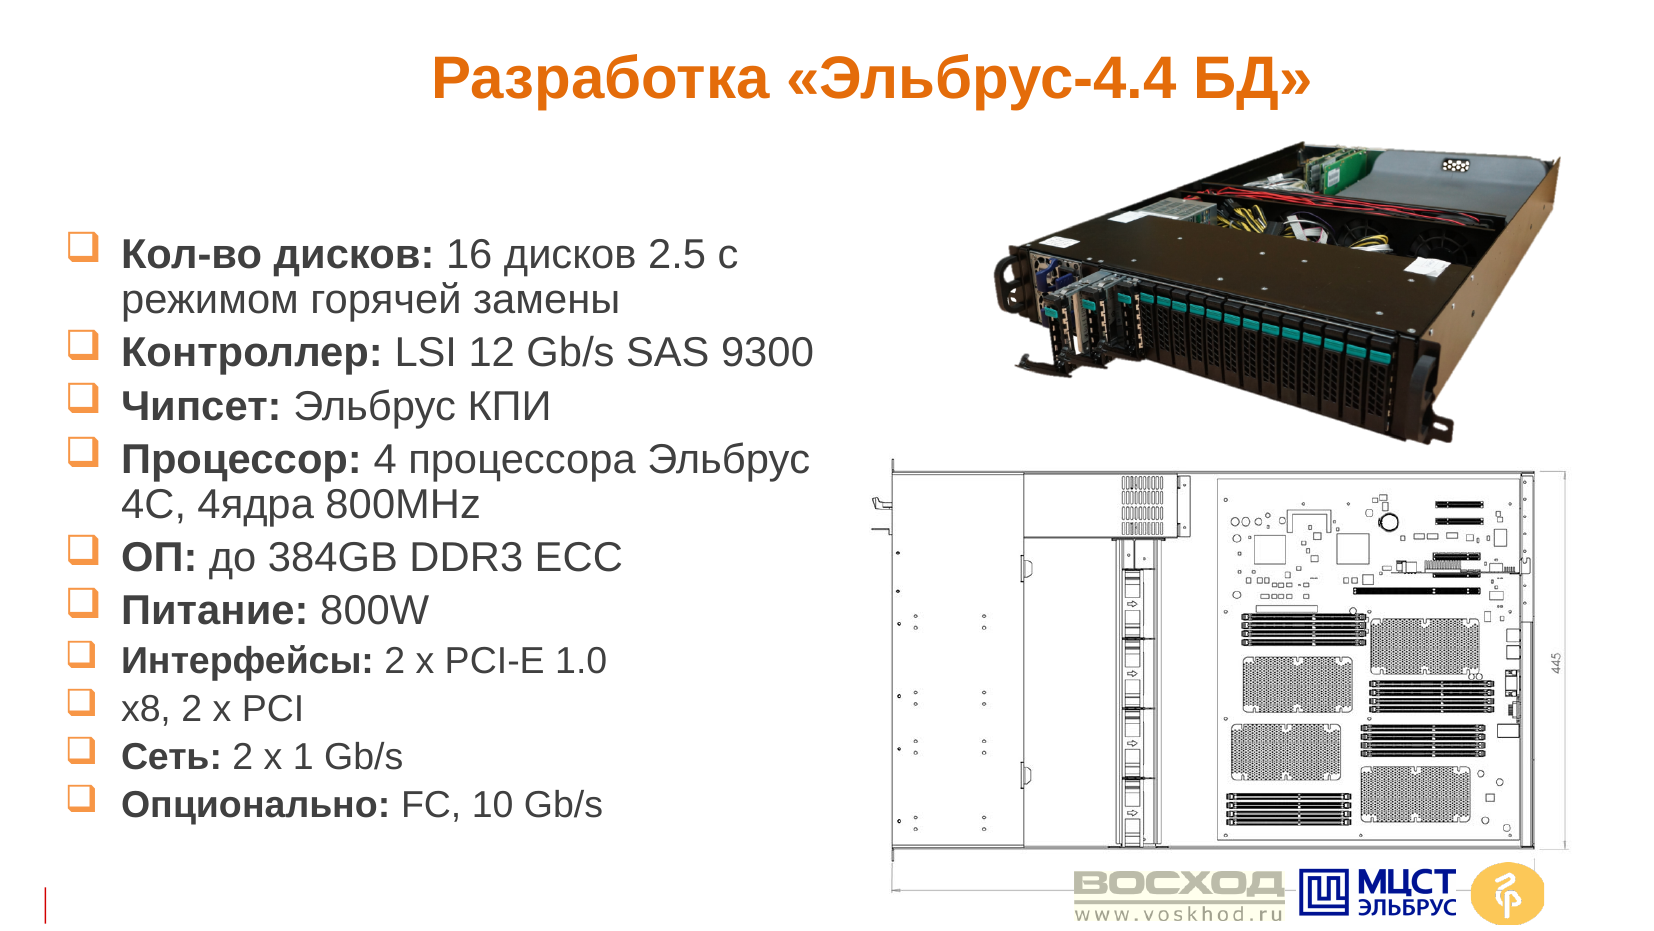

Разработка «Эльбрус-4.4 БД»
Кол-во дисков: 16 дисков 2.5 с режимом горячей замены
Контроллер: LSI 12 Gb/s SAS 9300
Чипсет: Эльбрус КПИ
Процессор: 4 процессора Эльбрус 4С, 4ядра 800MHz
ОП: до 384GB DDR3 ECC
Питание: 800W
Интерфейсы: 2 х PCI-E 1.0
x8, 2 x PCI
Сеть: 2 х 1 Gb/s
Опционально: FC, 10 Gb/s